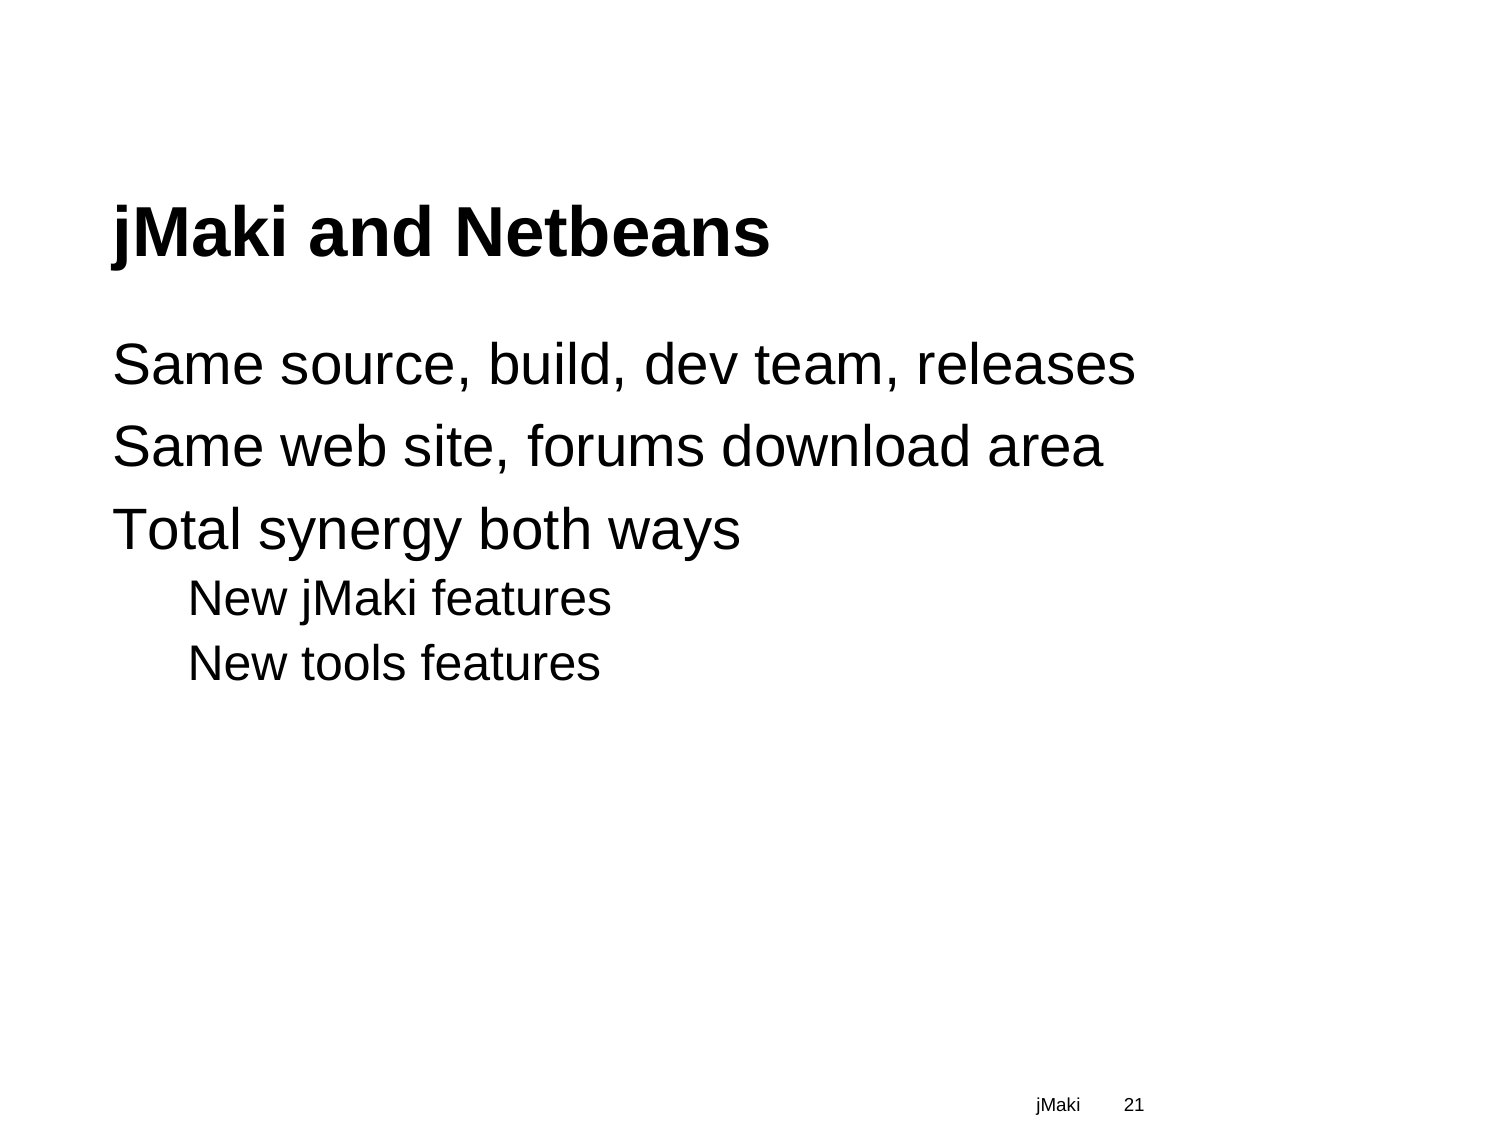

# jMaki and Netbeans
Same source, build, dev team, releases
Same web site, forums download area
Total synergy both ways
New jMaki features
New tools features